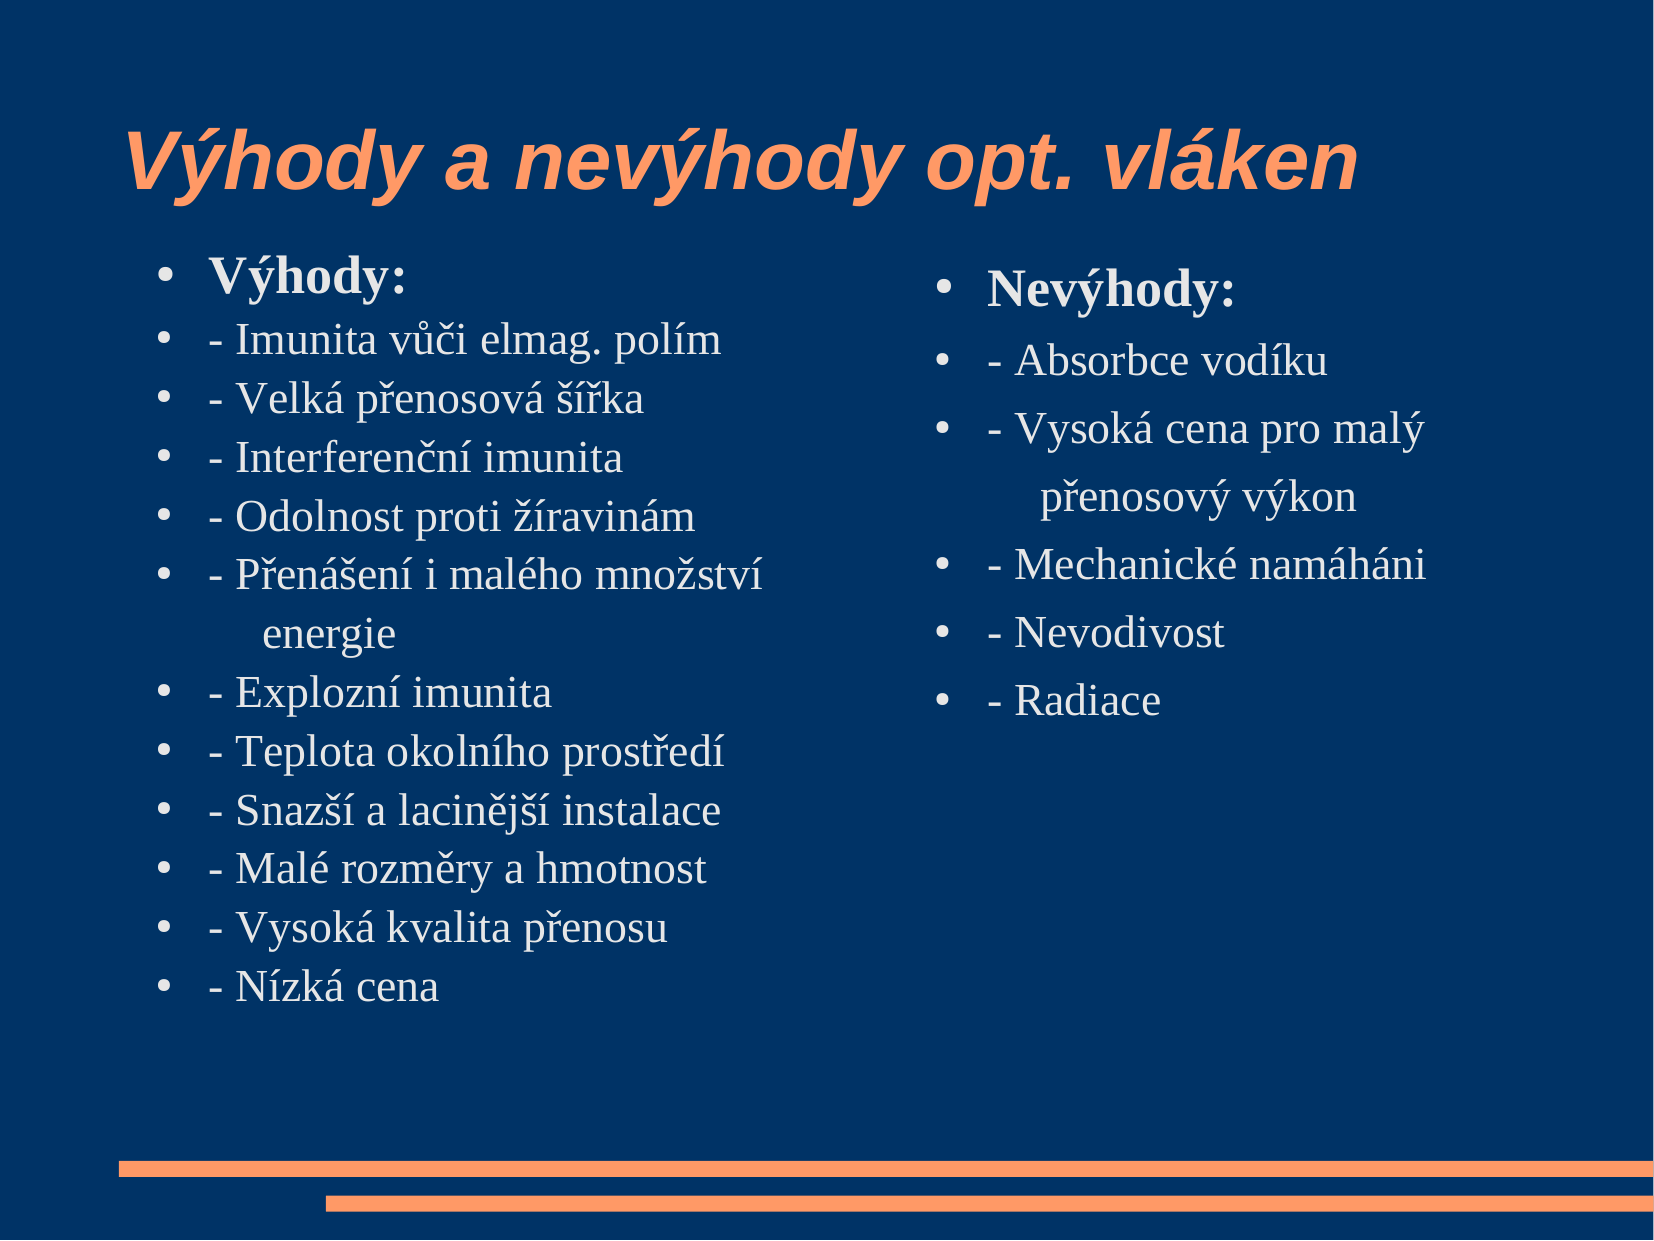

# Výhody a nevýhody opt. vláken
Výhody:
- Imunita vůči elmag. polím
- Velká přenosová šířka
- Interferenční imunita
- Odolnost proti žíravinám
- Přenášení i malého množství energie
- Explozní imunita
- Teplota okolního prostředí
- Snazší a lacinější instalace
- Malé rozměry a hmotnost
- Vysoká kvalita přenosu
- Nízká cena
Nevýhody:
- Absorbce vodíku
- Vysoká cena pro malý přenosový výkon
- Mechanické namáháni
- Nevodivost
- Radiace